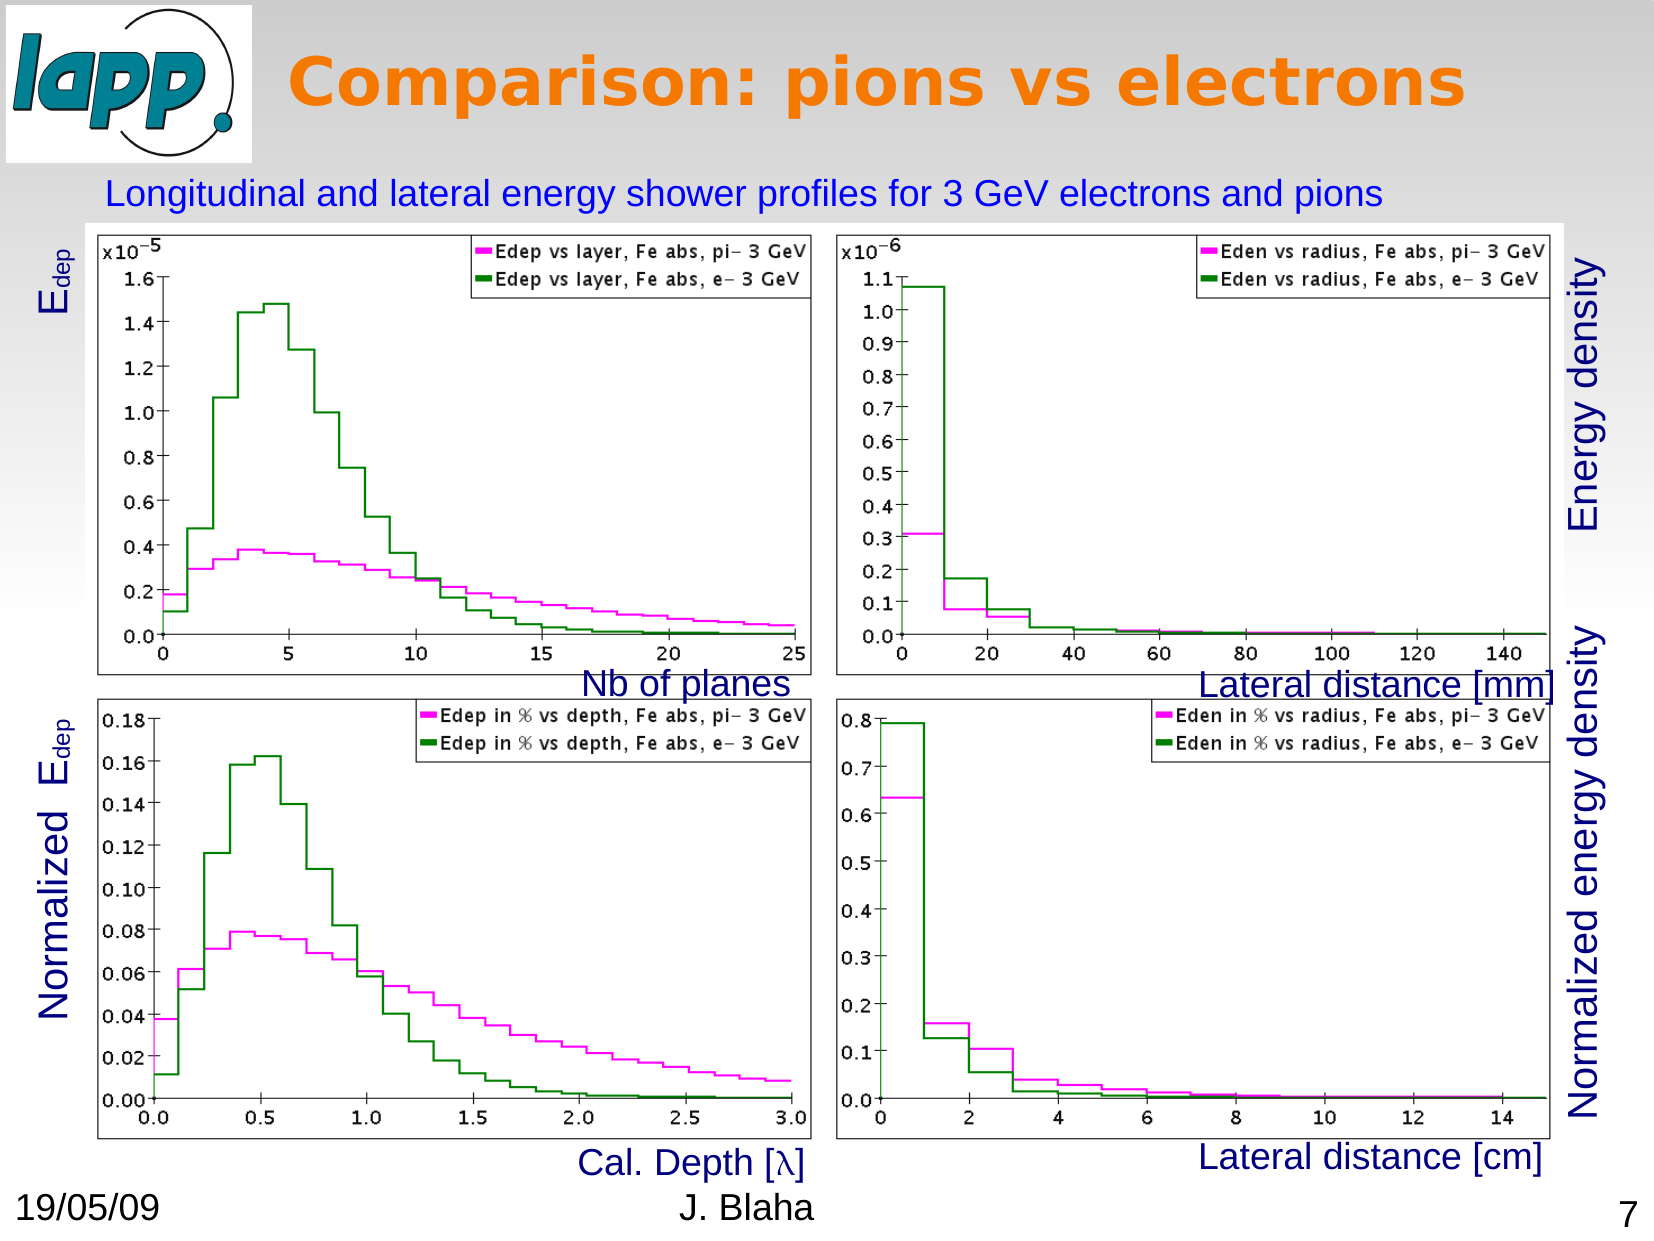

# Comparison: pions vs electrons
Longitudinal and lateral energy shower profiles for 3 GeV electrons and pions
Normalized Edep Edep
Normalized energy density Energy density
Nb of planes
Lateral distance [mm]
Lateral distance [cm]
Cal. Depth []
19/05/09
 J. Blaha